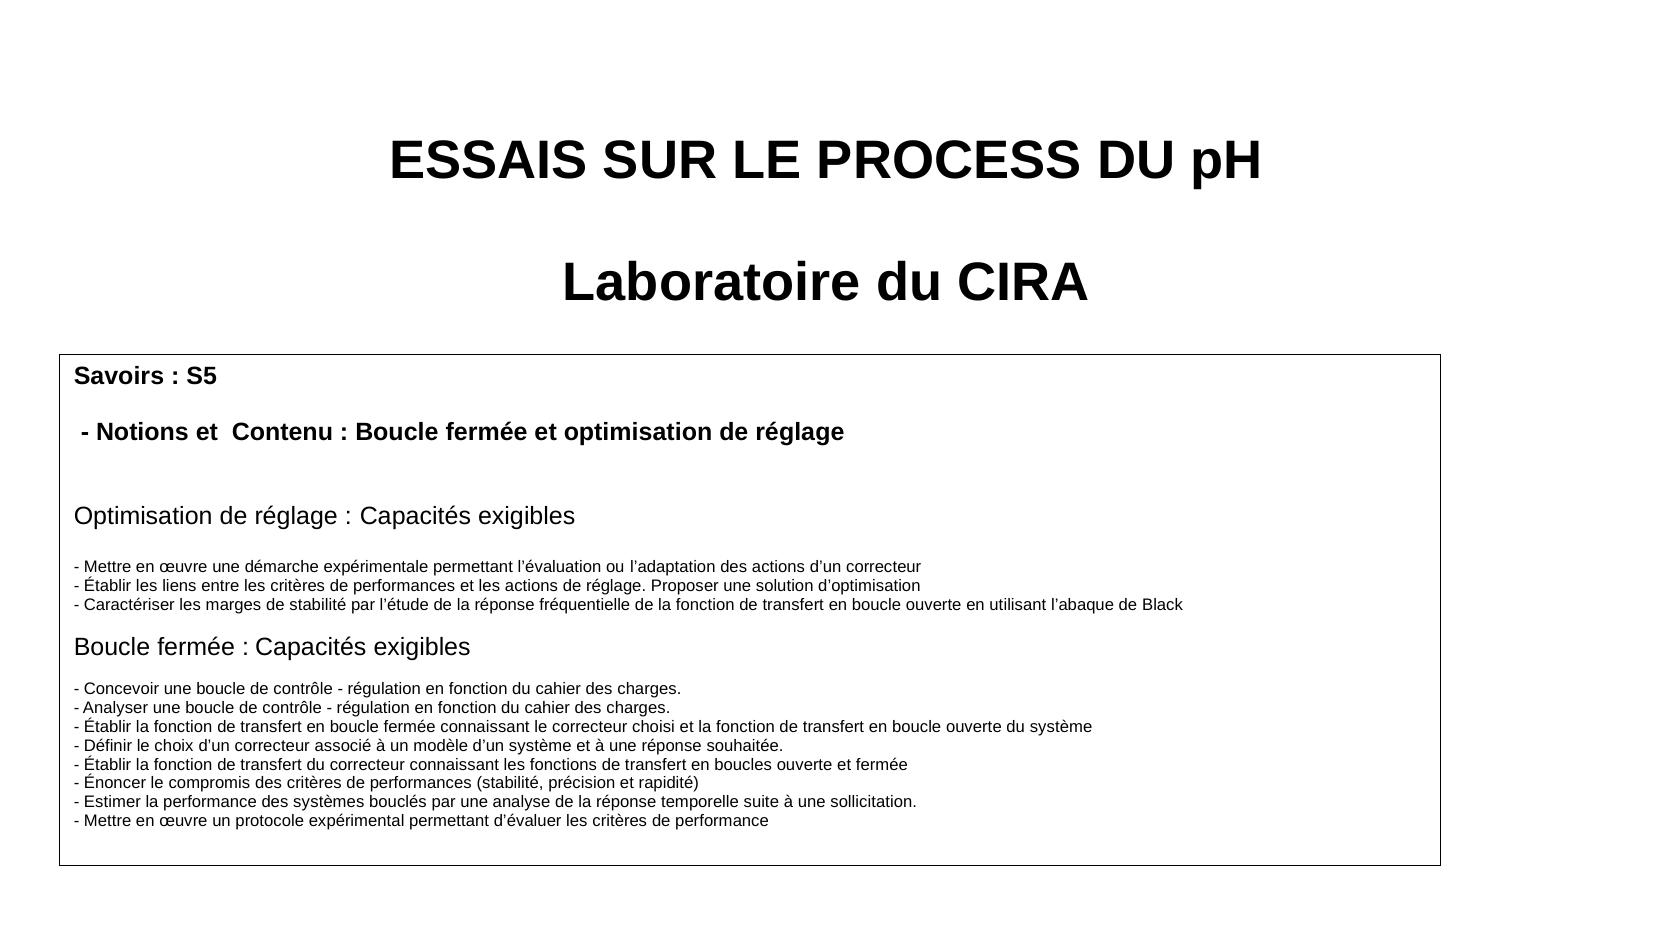

ESSAIS SUR LE PROCESS DU pH
Laboratoire du CIRA
Savoirs : S5
 - Notions et Contenu : Boucle fermée et optimisation de réglage
Optimisation de réglage : Capacités exigibles
- Mettre en œuvre une démarche expérimentale permettant l’évaluation ou l’adaptation des actions d’un correcteur
- Établir les liens entre les critères de performances et les actions de réglage. Proposer une solution d’optimisation
- Caractériser les marges de stabilité par l’étude de la réponse fréquentielle de la fonction de transfert en boucle ouverte en utilisant l’abaque de Black
Boucle fermée : Capacités exigibles
- Concevoir une boucle de contrôle - régulation en fonction du cahier des charges.
- Analyser une boucle de contrôle - régulation en fonction du cahier des charges.
- Établir la fonction de transfert en boucle fermée connaissant le correcteur choisi et la fonction de transfert en boucle ouverte du système
- Définir le choix d’un correcteur associé à un modèle d’un système et à une réponse souhaitée.
- Établir la fonction de transfert du correcteur connaissant les fonctions de transfert en boucles ouverte et fermée
- Énoncer le compromis des critères de performances (stabilité, précision et rapidité)
- Estimer la performance des systèmes bouclés par une analyse de la réponse temporelle suite à une sollicitation.
- Mettre en œuvre un protocole expérimental permettant d’évaluer les critères de performance